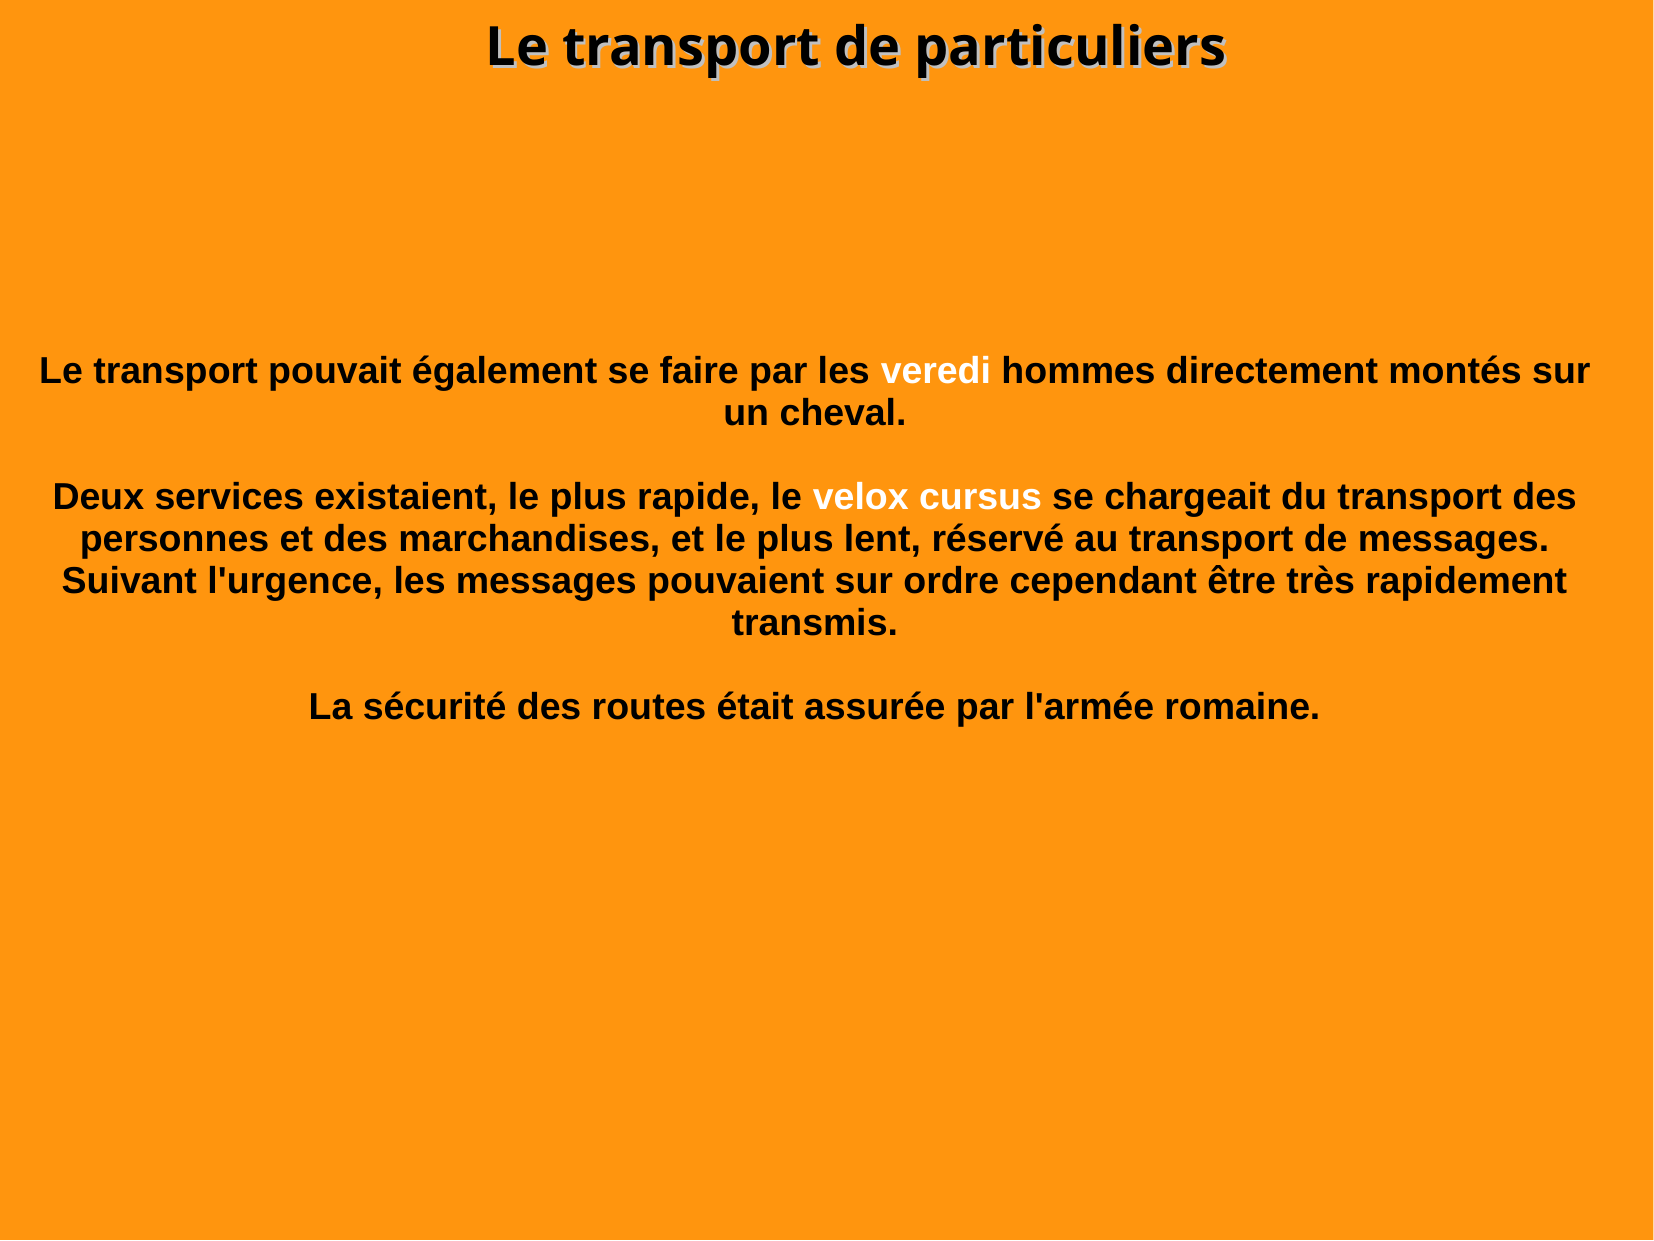

Le transport de particuliers
Le transport pouvait également se faire par les veredi hommes directement montés sur un cheval.
Deux services existaient, le plus rapide, le velox cursus se chargeait du transport des personnes et des marchandises, et le plus lent, réservé au transport de messages. Suivant l'urgence, les messages pouvaient sur ordre cependant être très rapidement transmis.
La sécurité des routes était assurée par l'armée romaine.